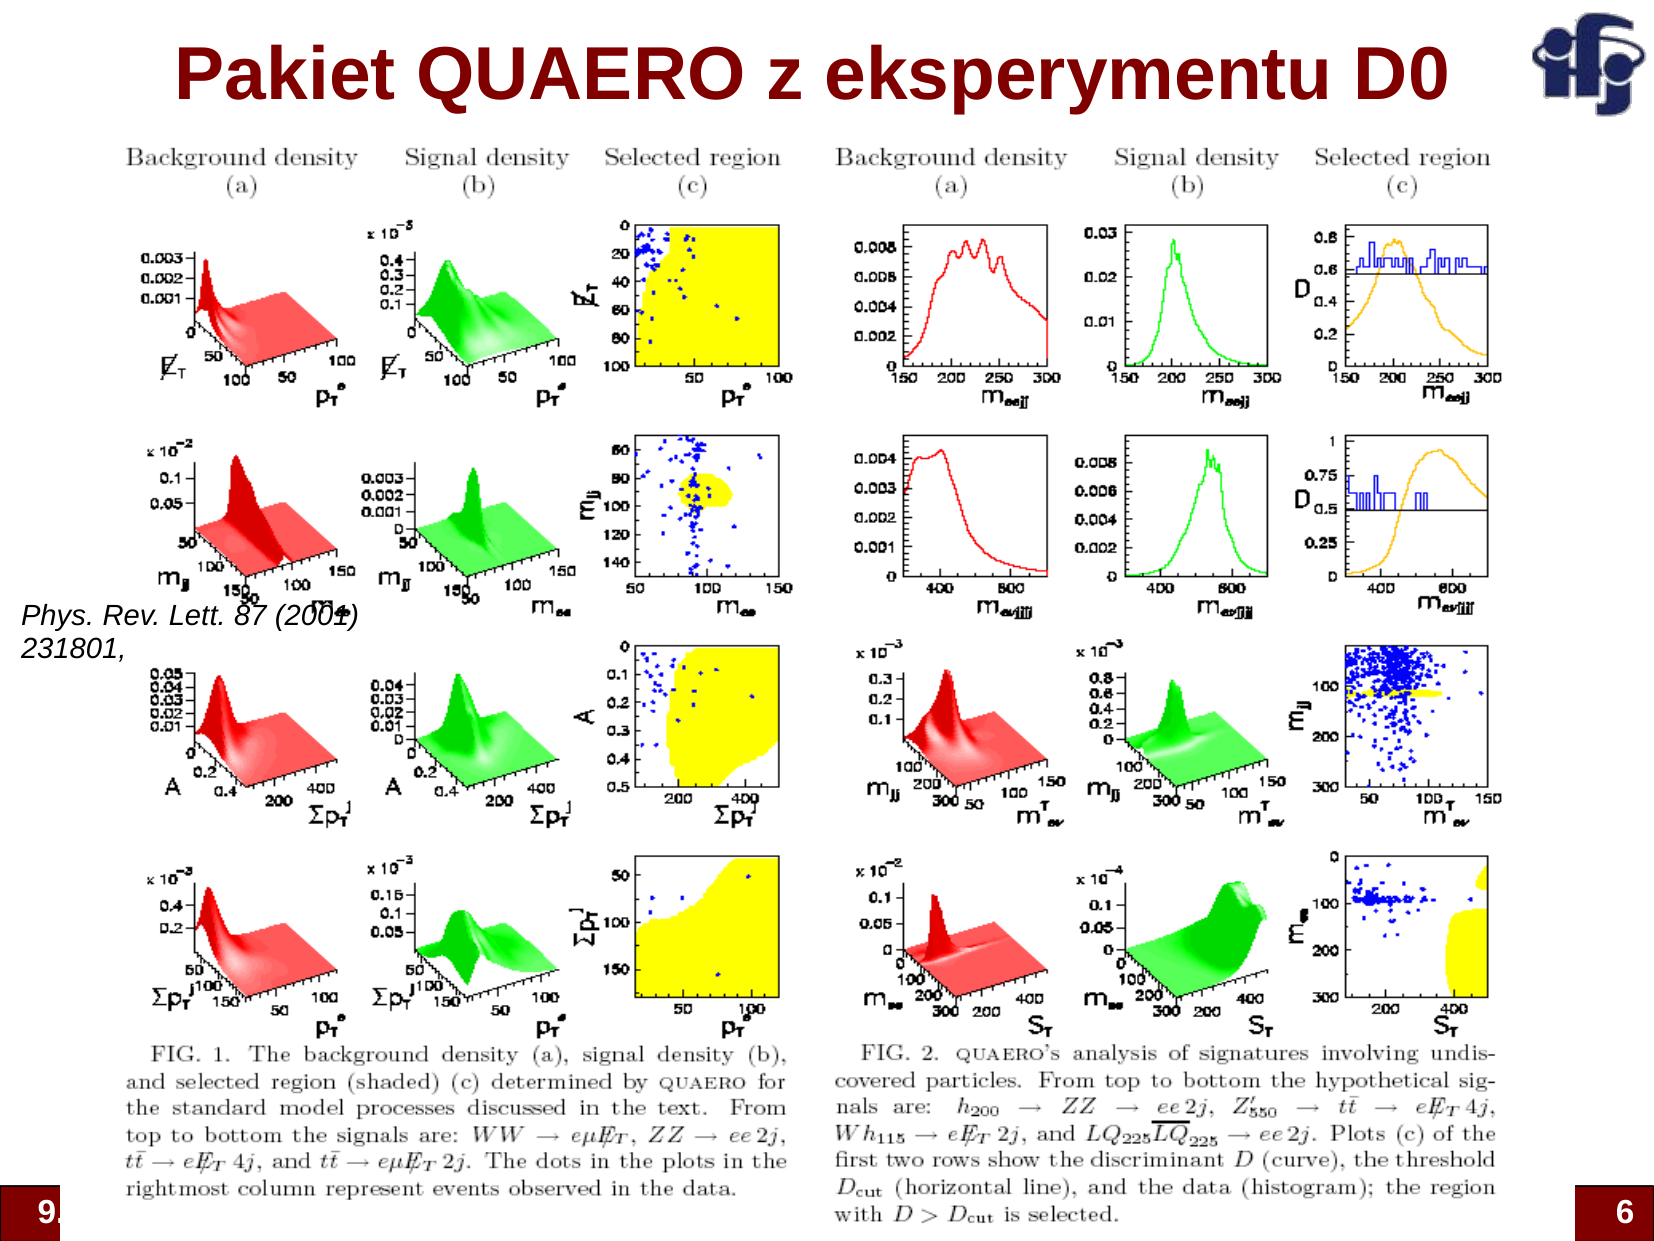

# Pakiet QUAERO z eksperymentu D0
Phys. Rev. Lett. 87 (2001) 231801,
9.03.2017
Machine Learning, M. Wolter